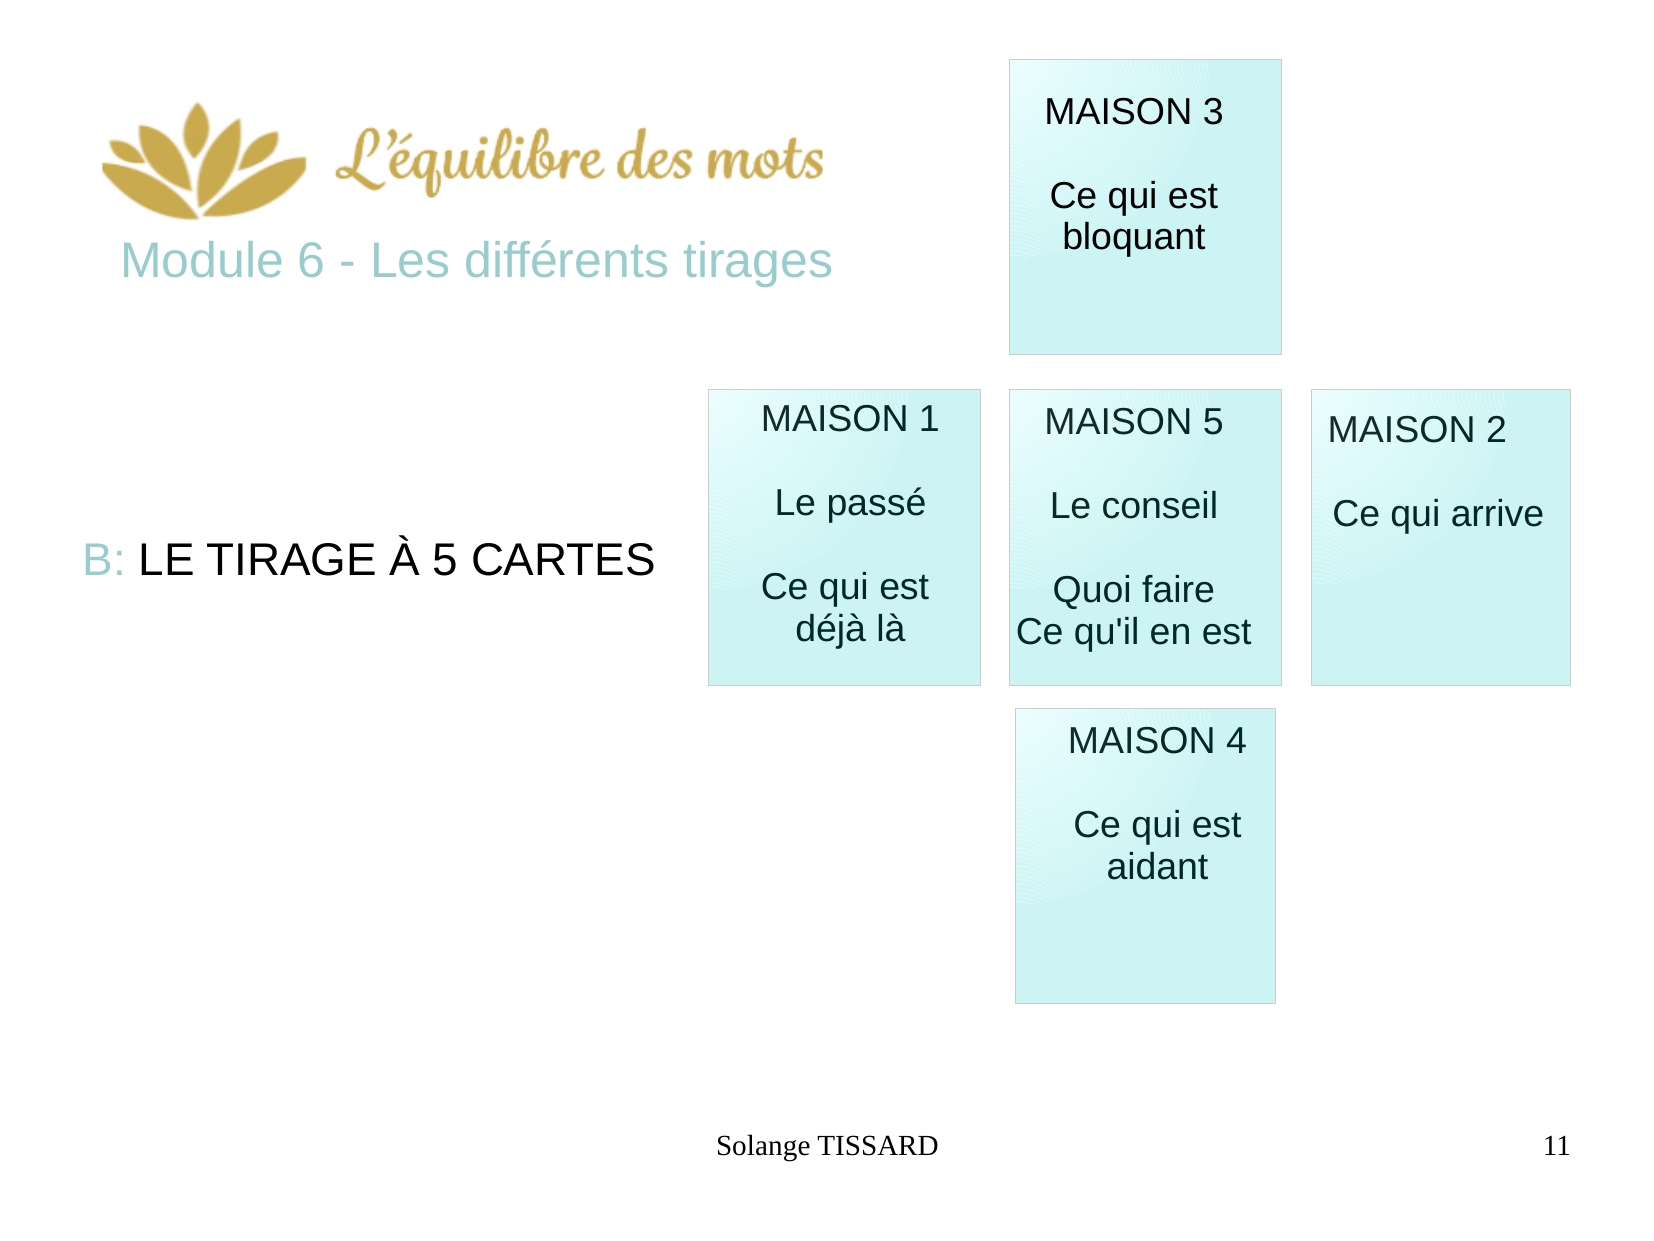

MAISON 3
Ce qui est bloquant
# Module 6 - Les différents tirages
MAISON 1
Le passé
Ce qui est
déjà là
MAISON 5
Le conseil
Quoi faire
Ce qu'il en est
MAISON 2
 Ce qui arrive
B: LE TIRAGE À 5 CARTES
MAISON 4
Ce qui est aidant
Solange TISSARD
11